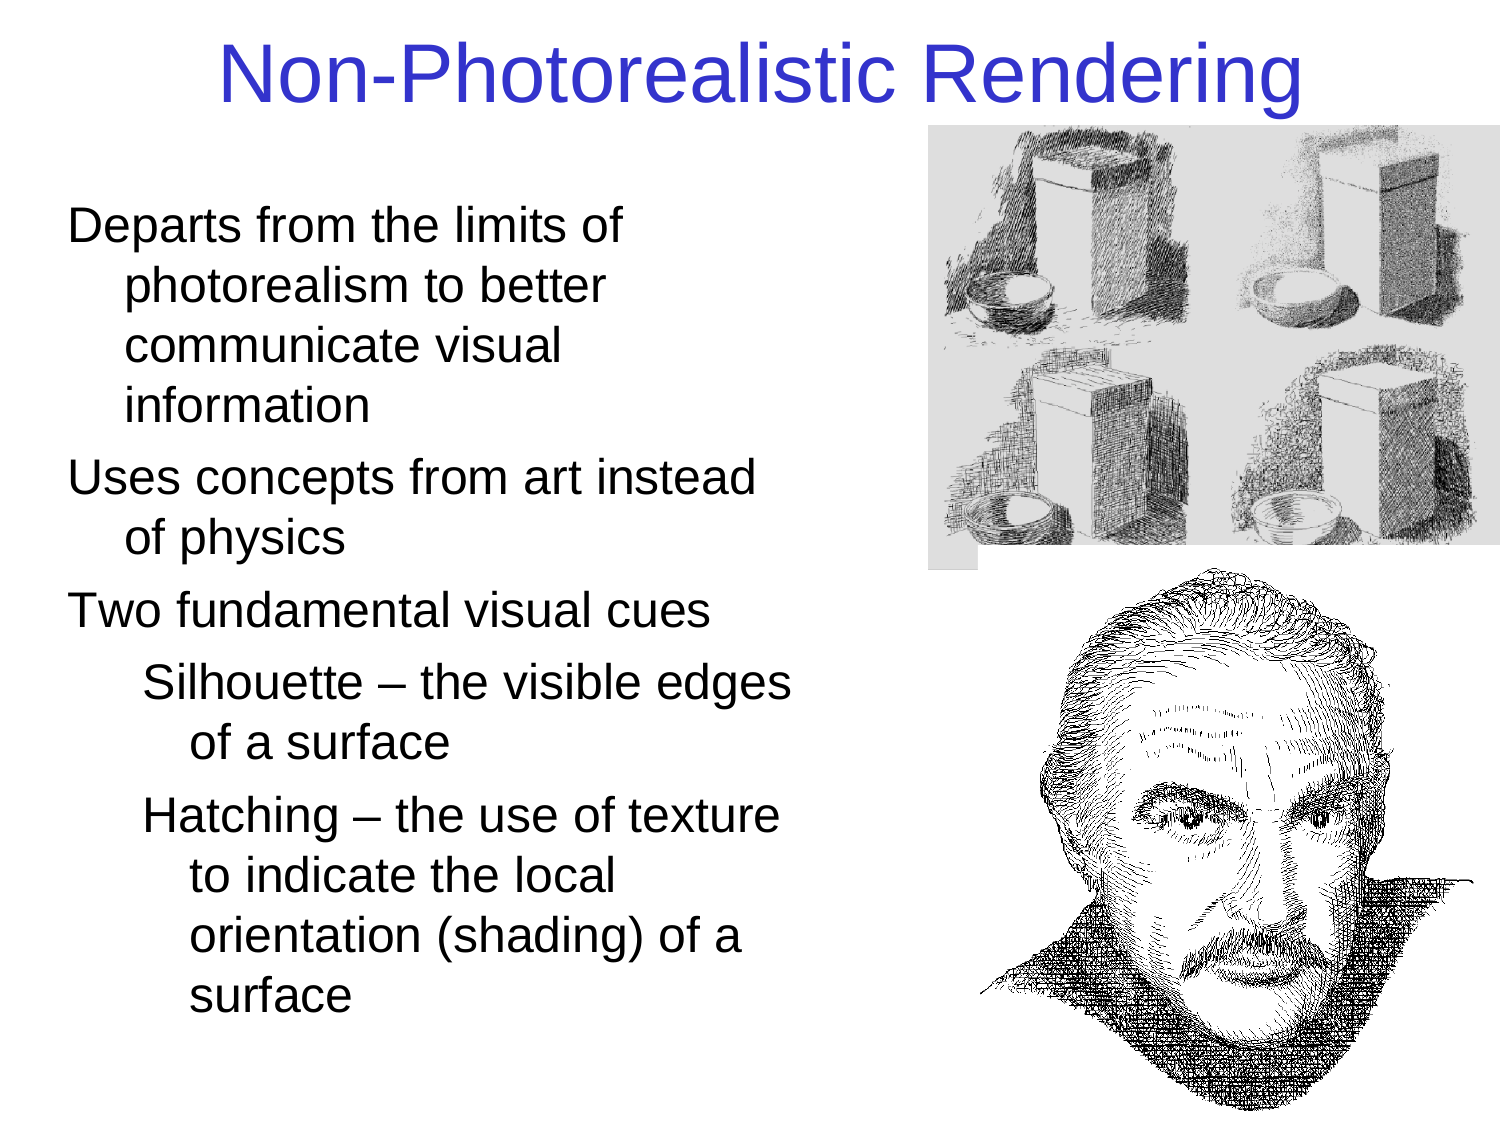

# Non-Photorealistic Rendering
Departs from the limits of photorealism to better communicate visual information
Uses concepts from art instead of physics
Two fundamental visual cues
Silhouette – the visible edges of a surface
Hatching – the use of texture to indicate the local orientation (shading) of a surface